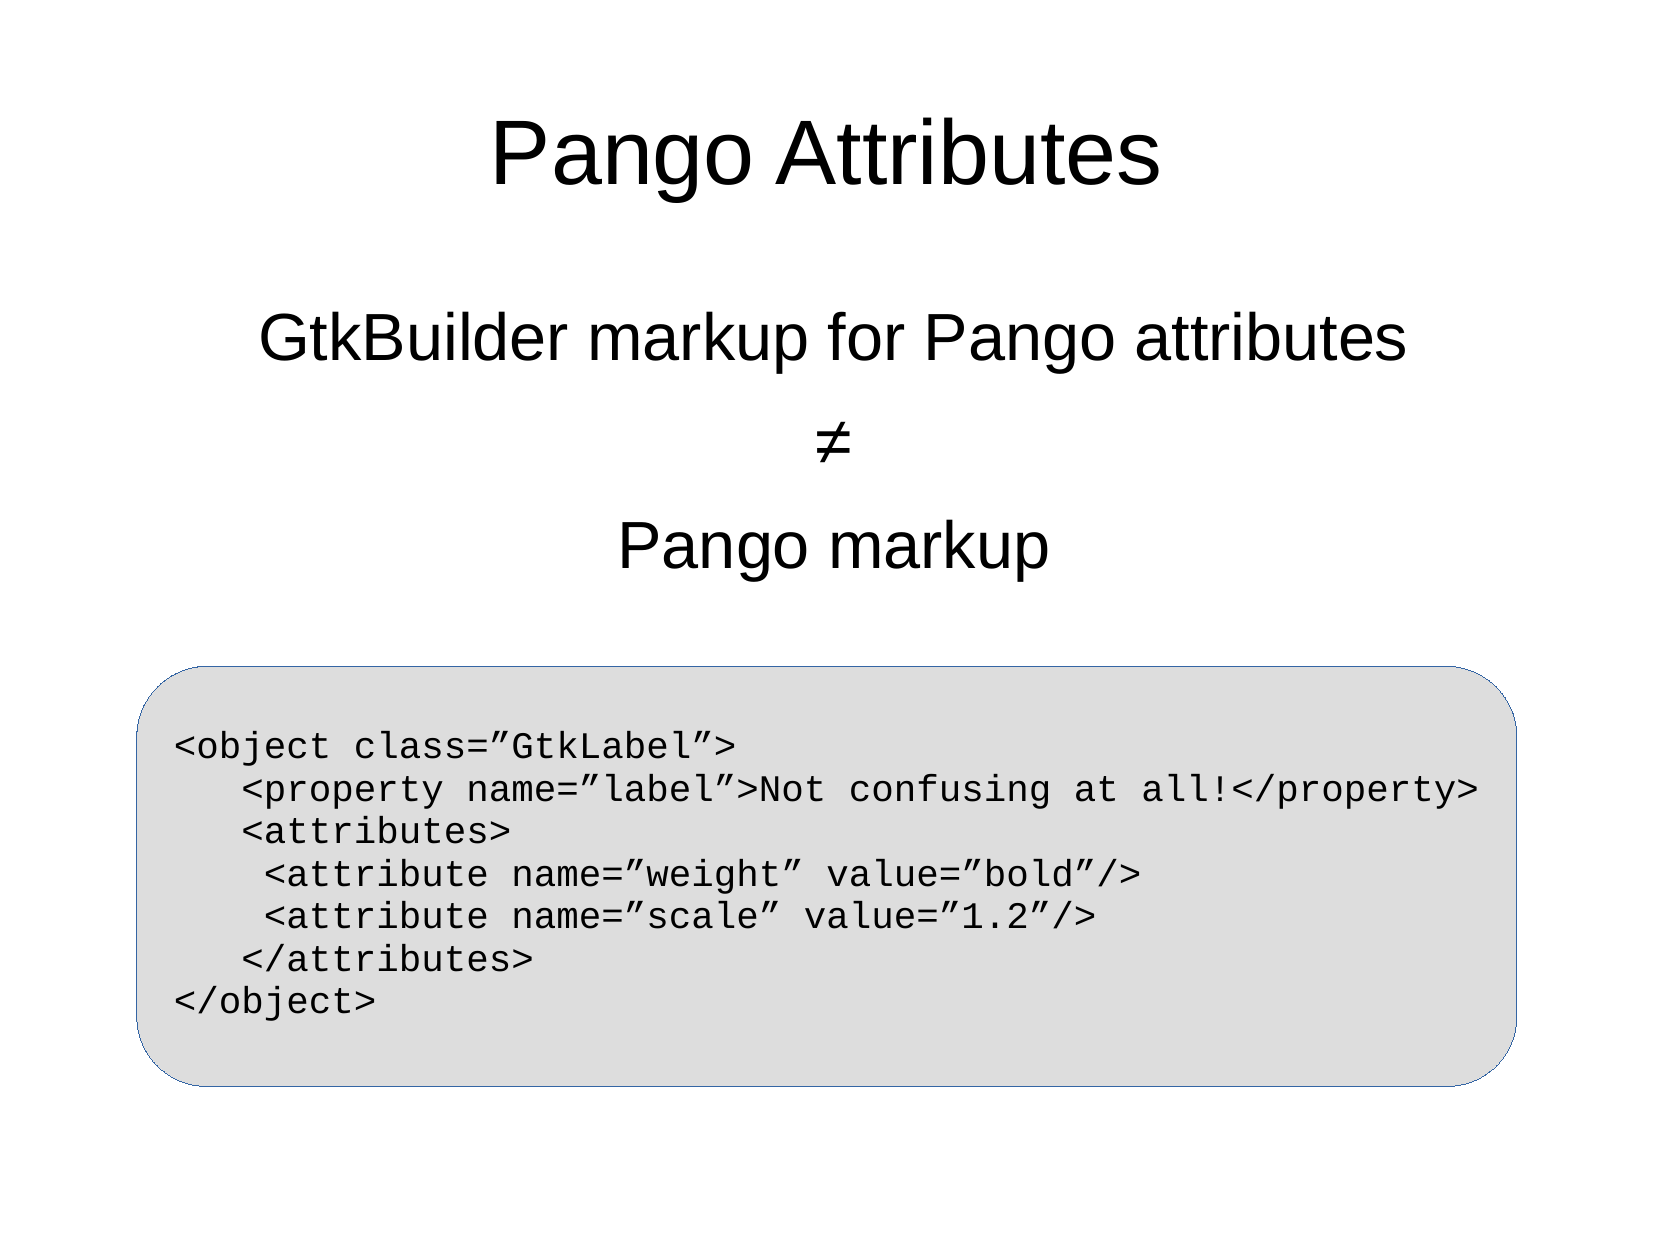

# Pango Attributes
GtkBuilder markup for Pango attributes
≠
Pango markup
<object class=”GtkLabel”>
 <property name=”label”>Not confusing at all!</property>
 <attributes>
 <attribute name=”weight” value=”bold”/>
 <attribute name=”scale” value=”1.2”/>
 </attributes>
</object>